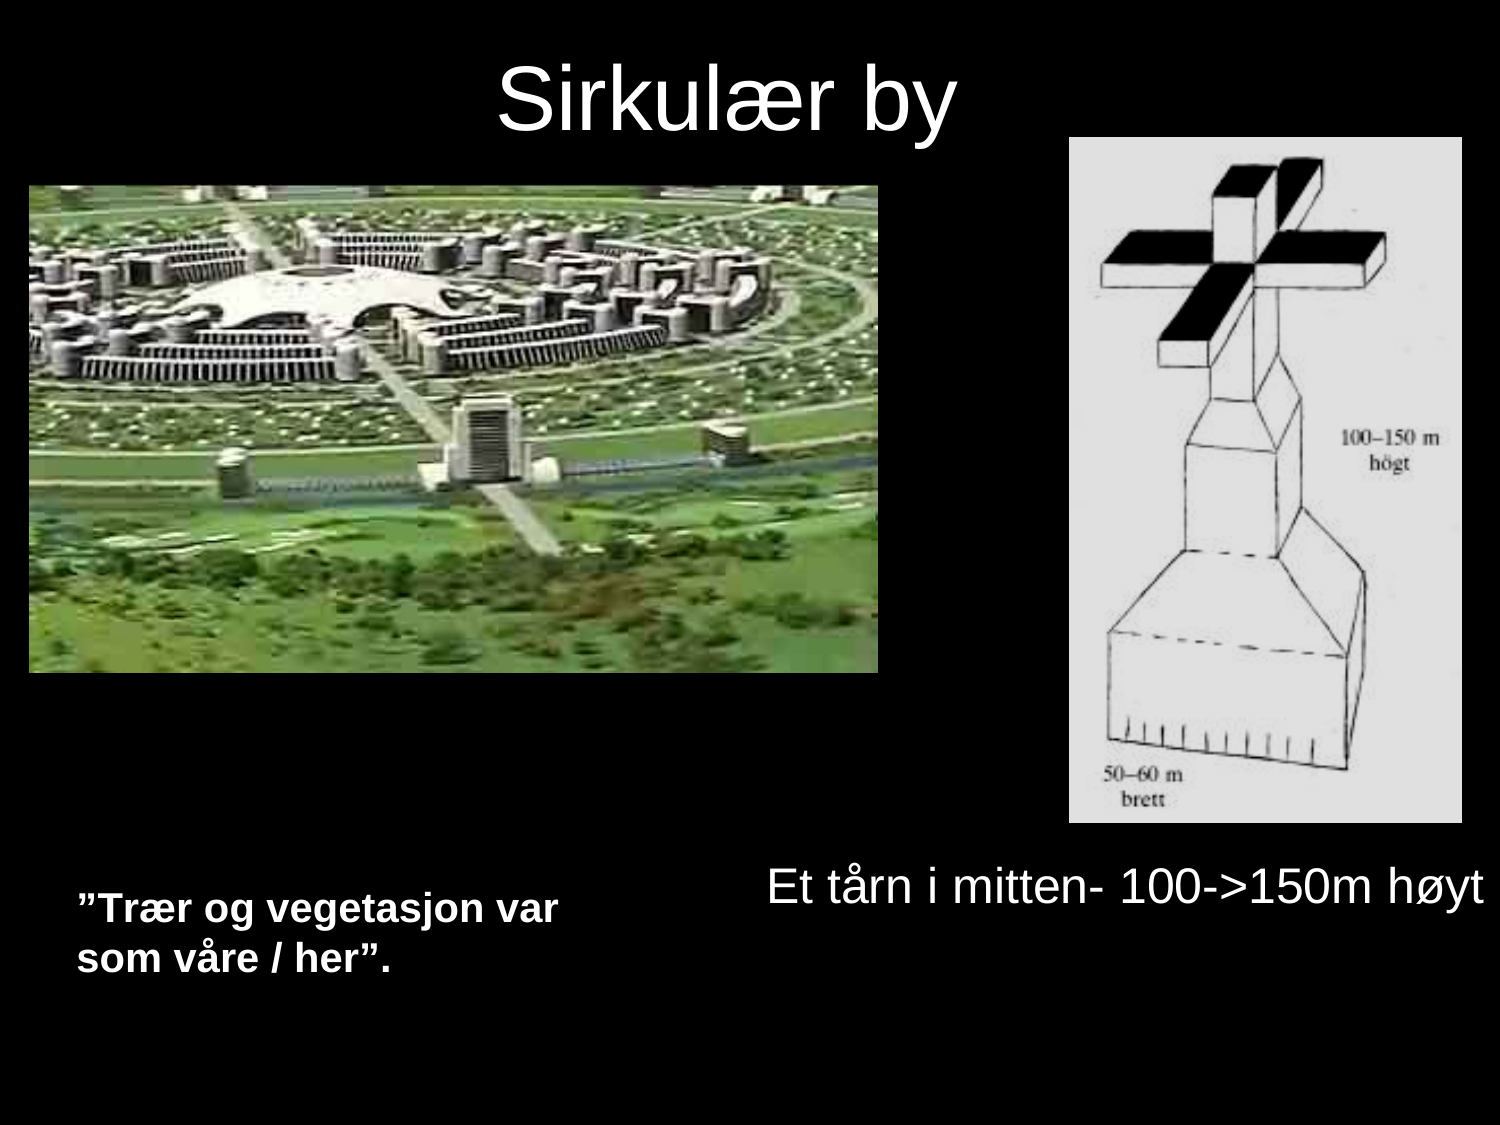

# Sirkulær by
Et tårn i mitten- 100->150m høyt
”Trær og vegetasjon var som våre / her”.